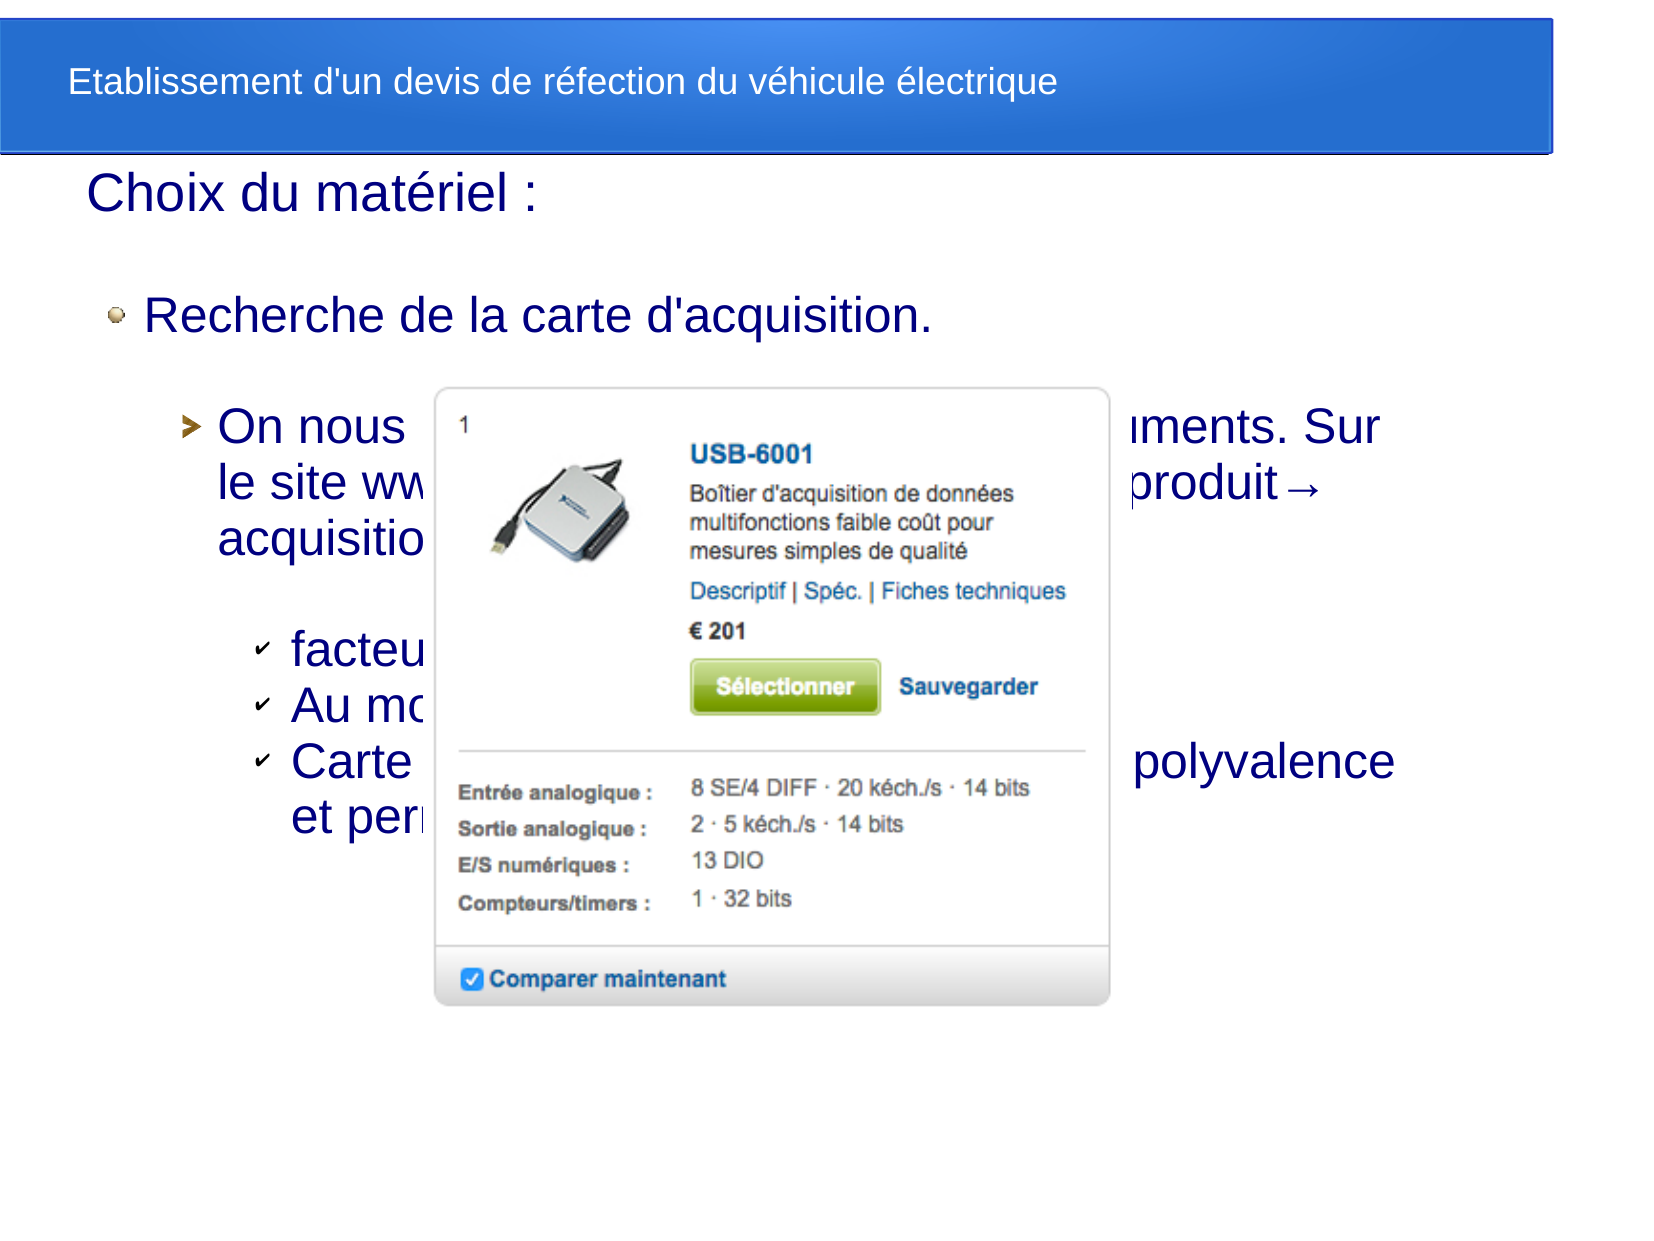

Etablissement d'un devis de réfection du véhicule électrique
Choix du matériel :
Recherche de la carte d'acquisition.
On nous impose une carte National Instruments. Sur le site www.ni.com, on se rend à la page produit→ acquisition de donnée . On utlise les filtre
facteur de forme : USB
Au moins deux voies analogiques
Carte multifonction (pour garder de la polyvalence et permettre une évolution future)